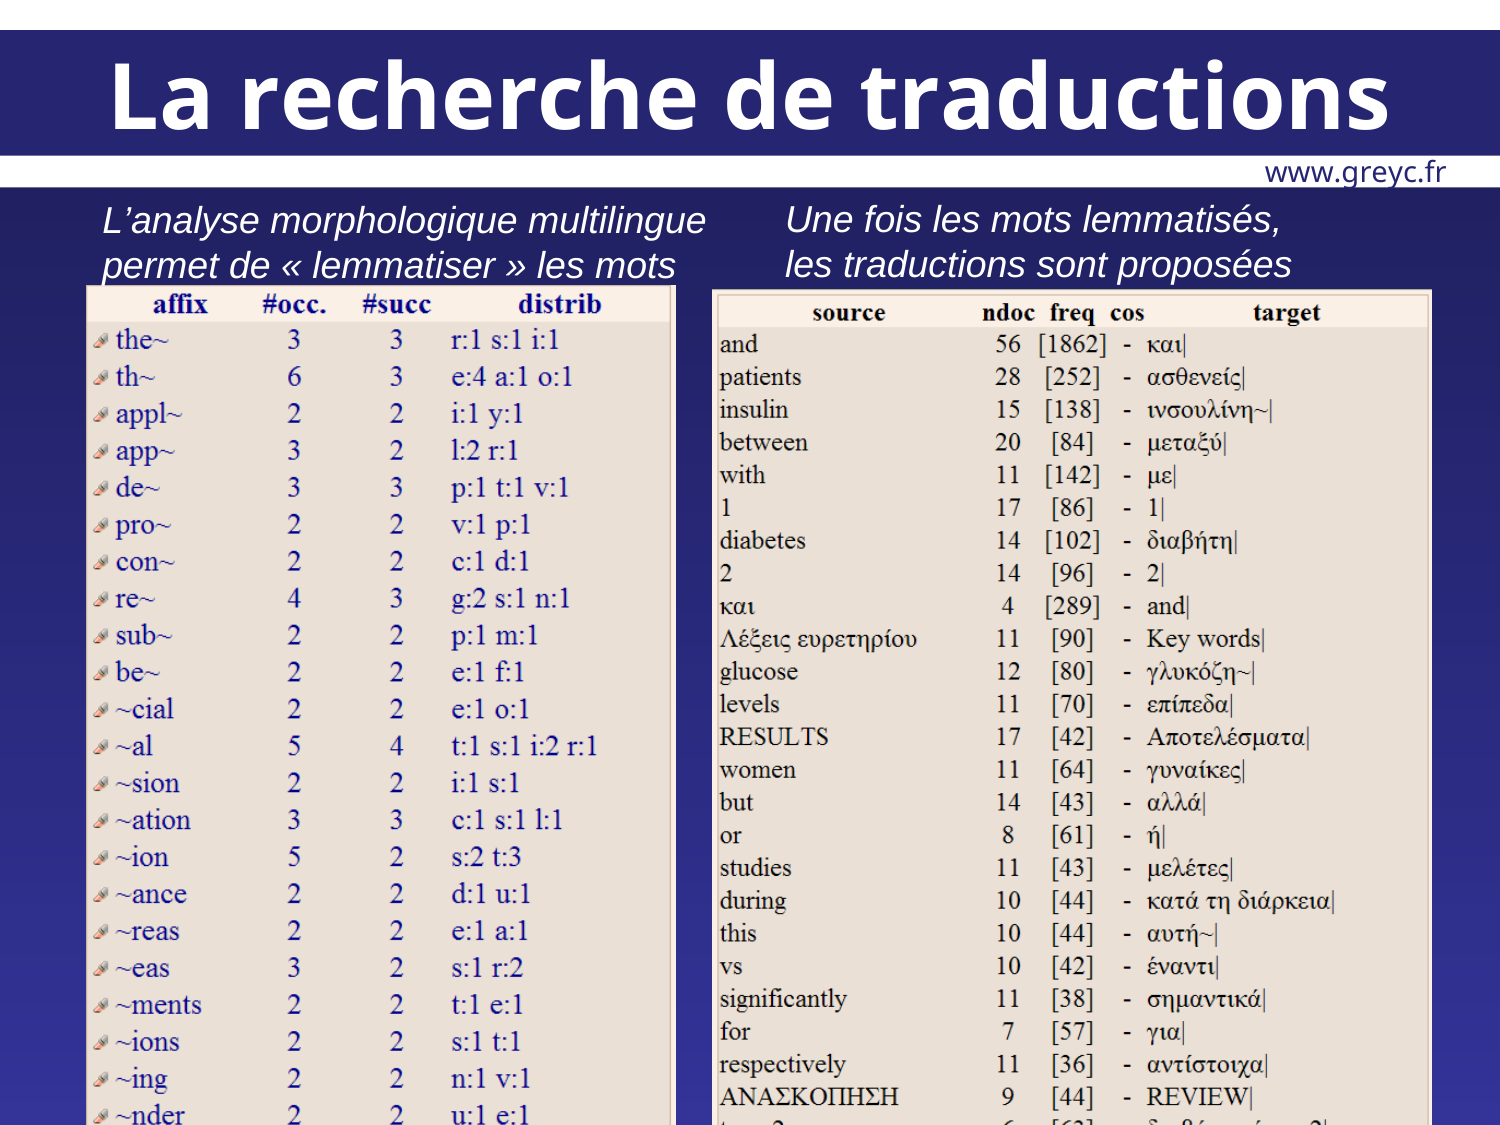

La recherche de traductions
www.greyc.fr
Une fois les mots lemmatisés,
les traductions sont proposées
L’analyse morphologique multilingue permet de « lemmatiser » les mots